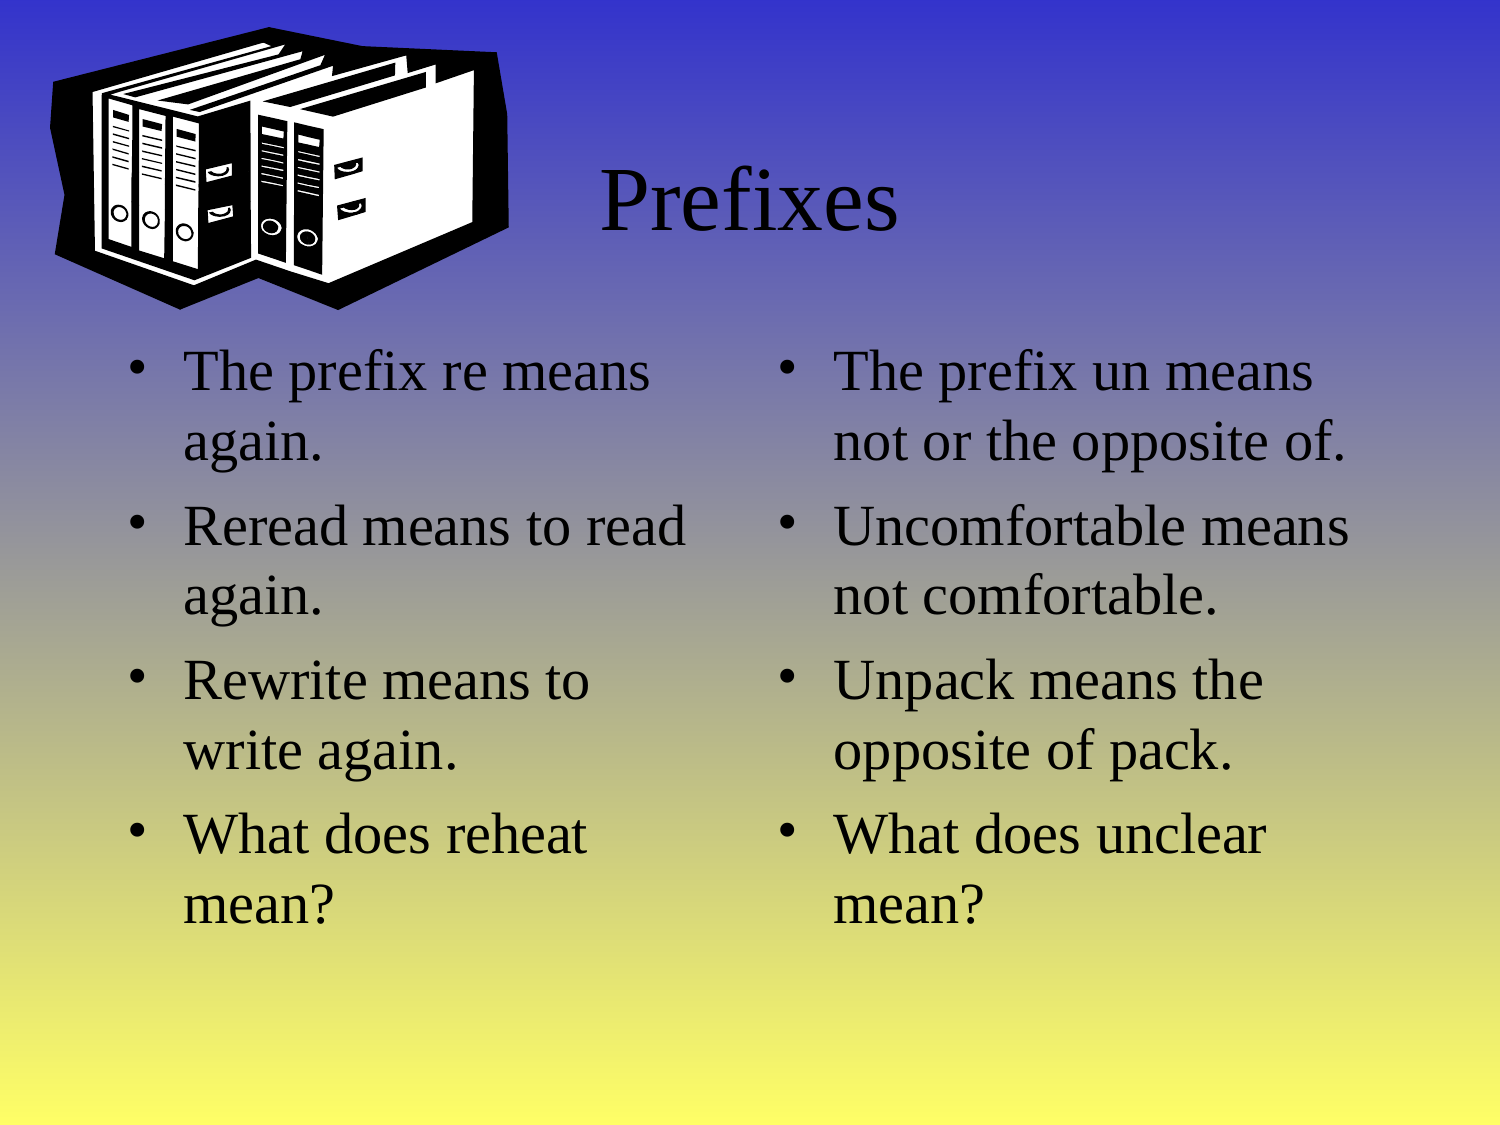

# Prefixes
The prefix re means again.
Reread means to read again.
Rewrite means to write again.
What does reheat mean?
The prefix un means not or the opposite of.
Uncomfortable means not comfortable.
Unpack means the opposite of pack.
What does unclear mean?